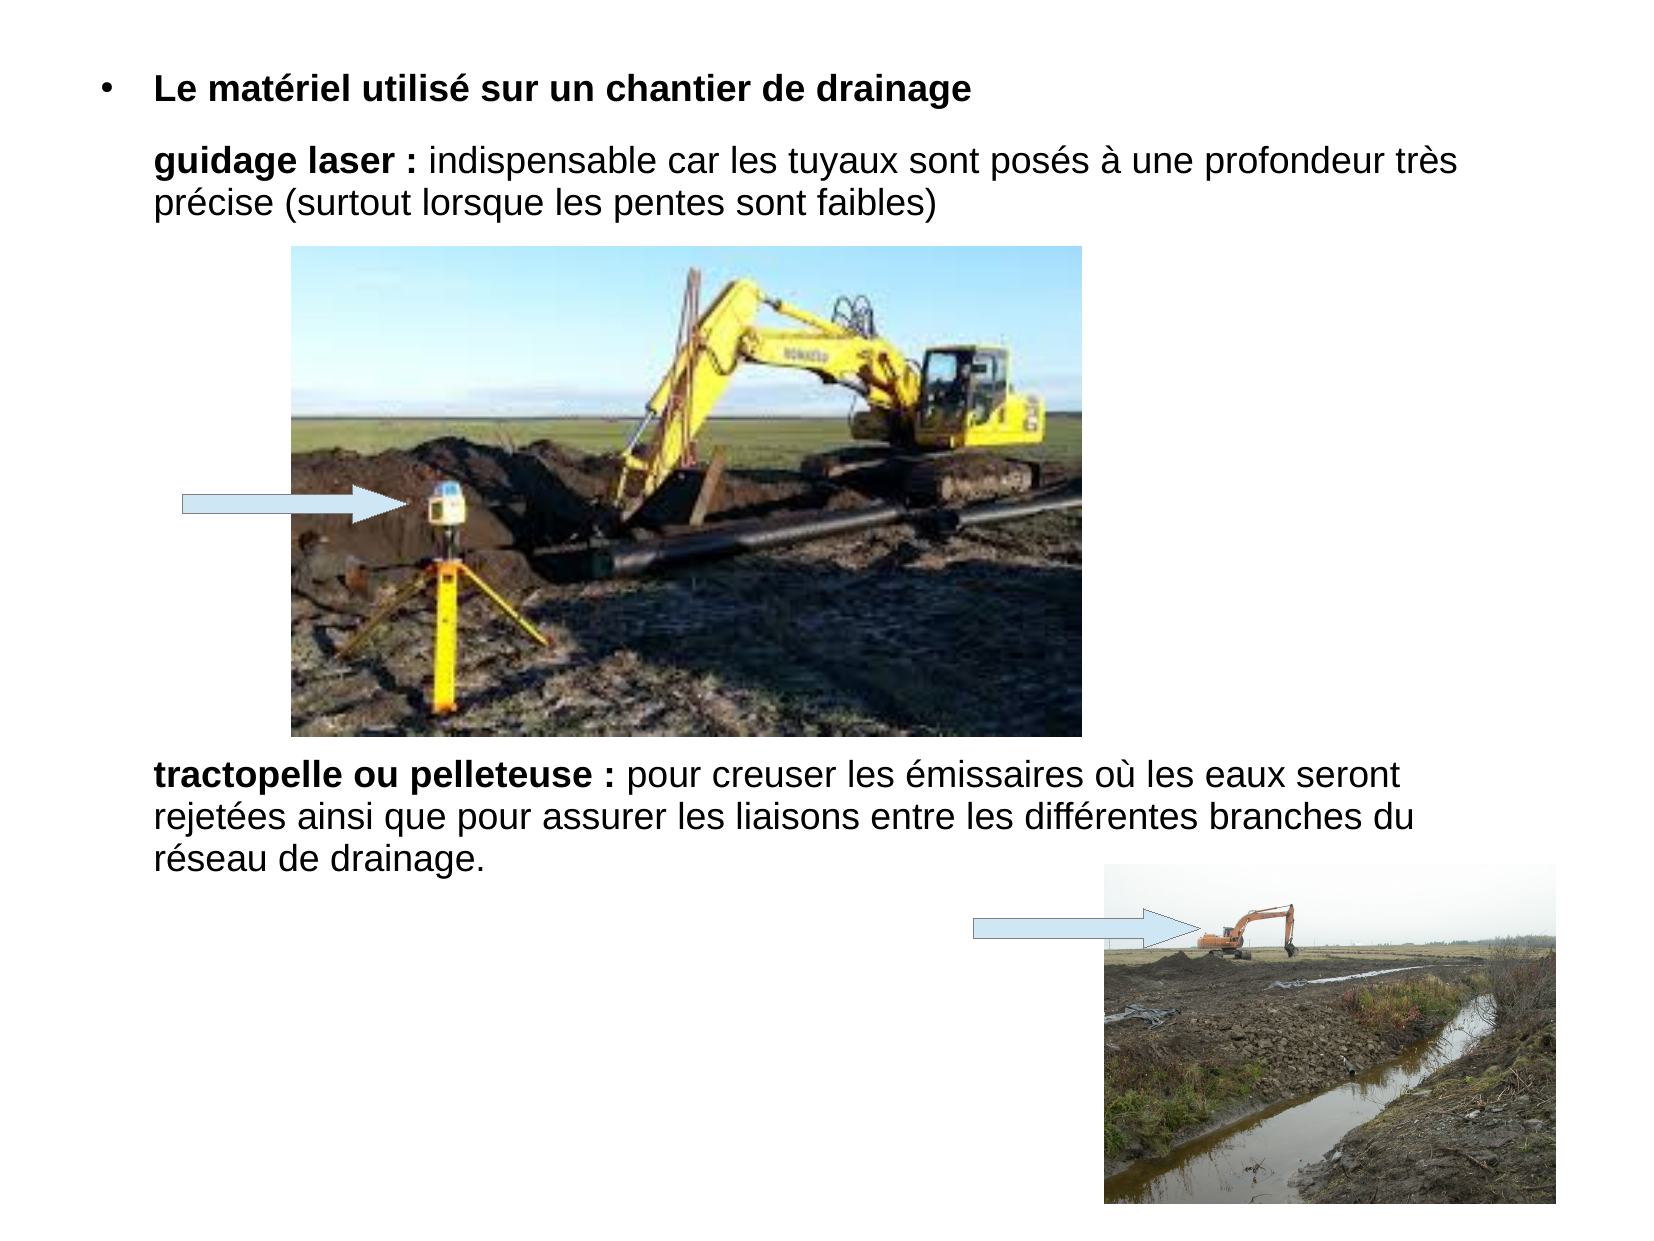

# Le matériel utilisé sur un chantier de drainage
guidage laser : indispensable car les tuyaux sont posés à une profondeur très précise (surtout lorsque les pentes sont faibles)
tractopelle ou pelleteuse : pour creuser les émissaires où les eaux seront rejetées ainsi que pour assurer les liaisons entre les différentes branches du réseau de drainage.